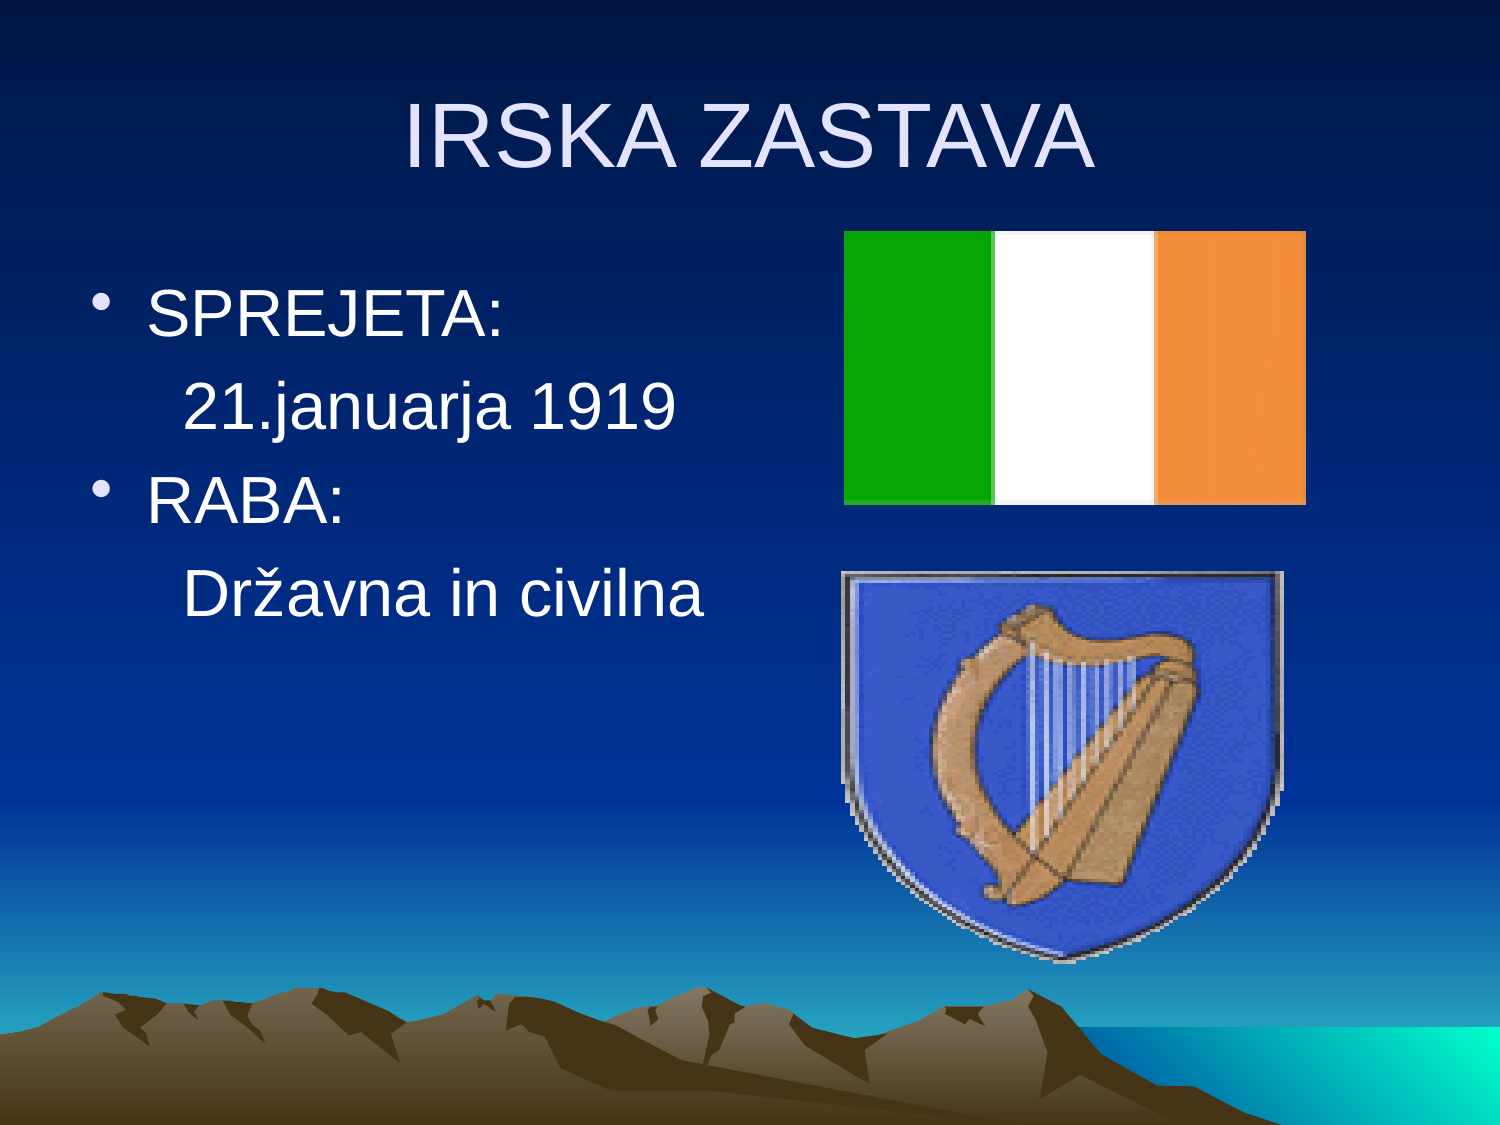

# IRSKA ZASTAVA
SPREJETA:
 21.januarja 1919
RABA:
 Državna in civilna